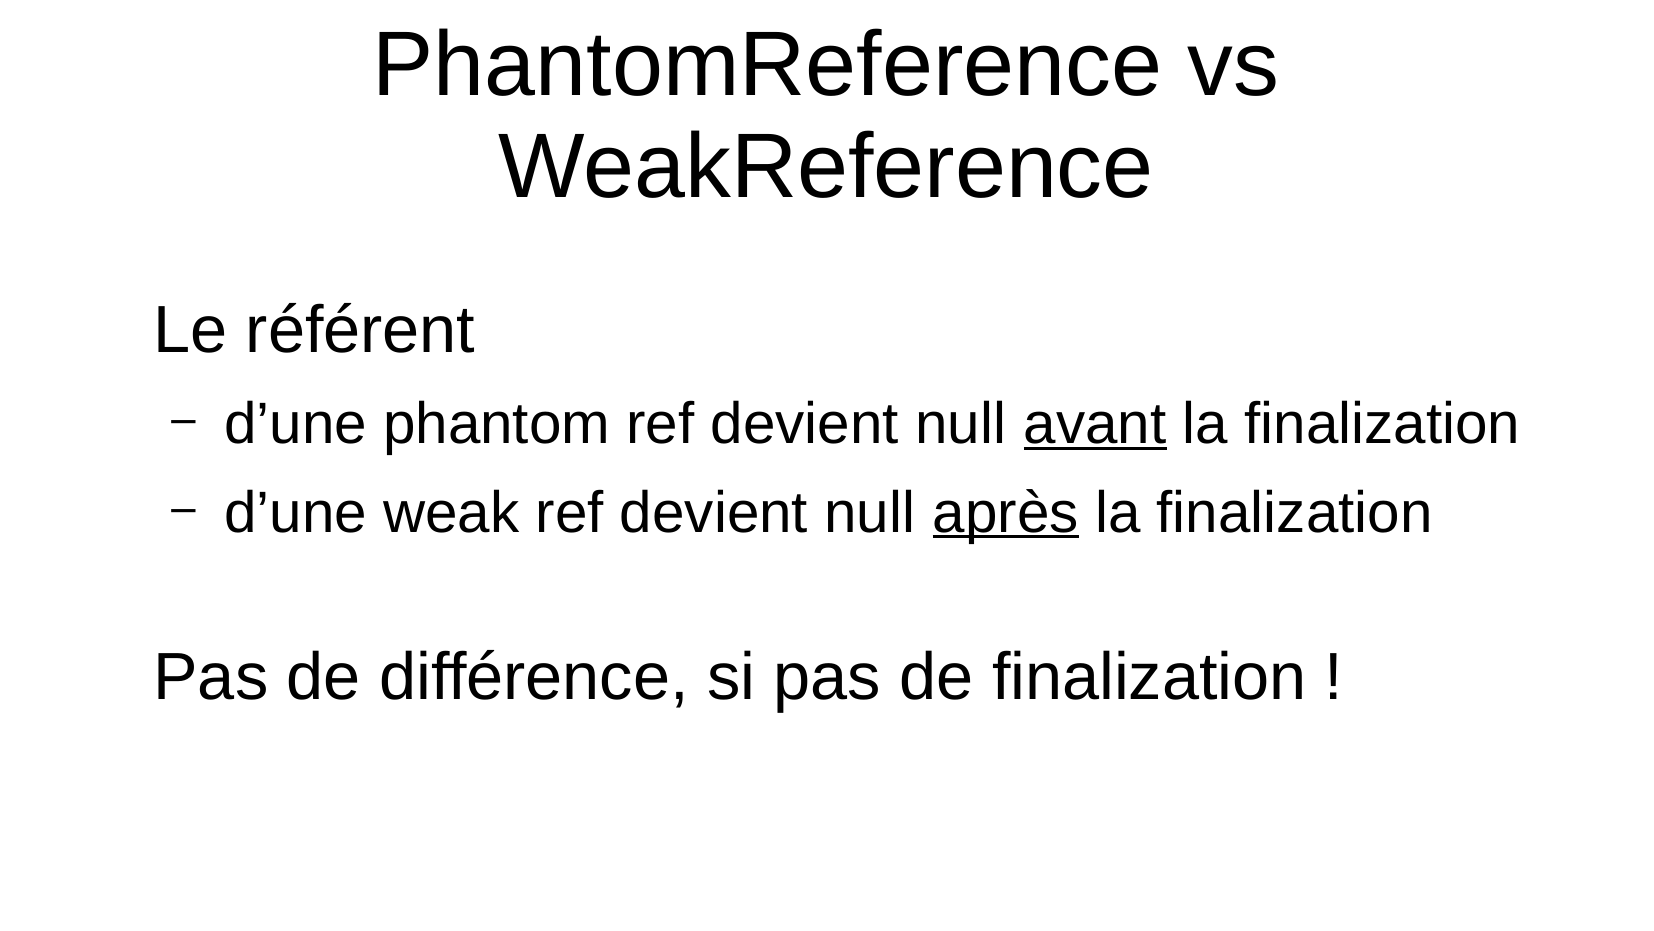

# PhantomReference vs WeakReference
Le référent
d’une phantom ref devient null avant la finalization
d’une weak ref devient null après la finalization
Pas de différence, si pas de finalization !